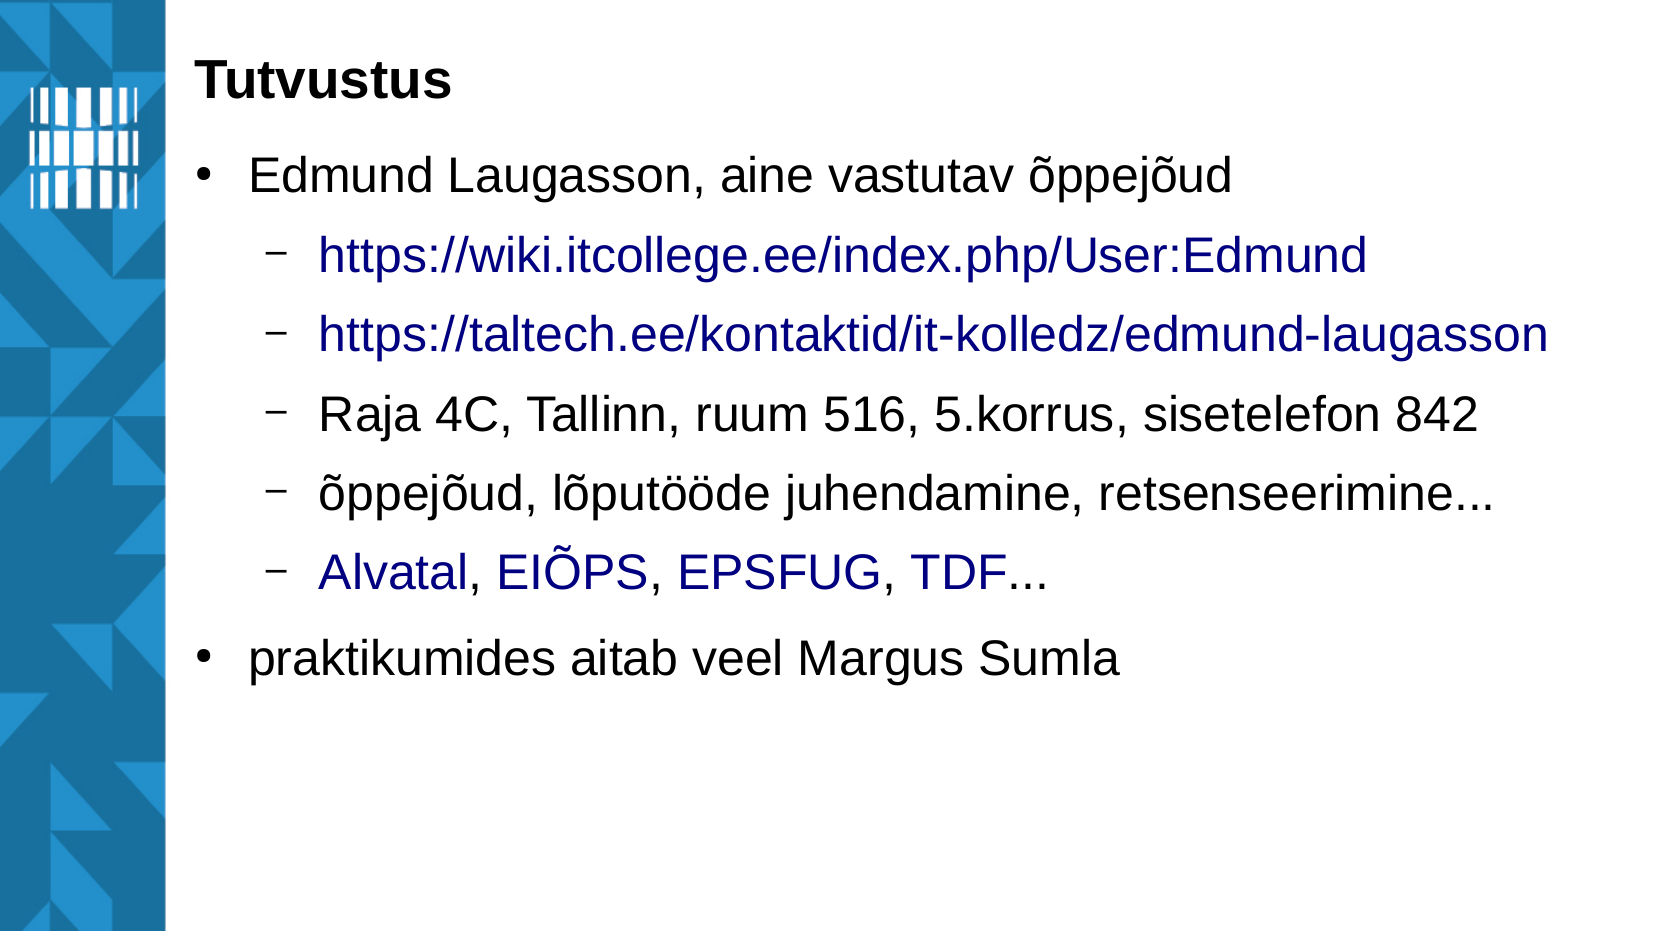

Tutvustus
# Edmund Laugasson, aine vastutav õppejõud
https://wiki.itcollege.ee/index.php/User:Edmund
https://taltech.ee/kontaktid/it-kolledz/edmund-laugasson
Raja 4C, Tallinn, ruum 516, 5.korrus, sisetelefon 842
õppejõud, lõputööde juhendamine, retsenseerimine...
Alvatal, EIÕPS, EPSFUG, TDF...
praktikumides aitab veel Margus Sumla
2